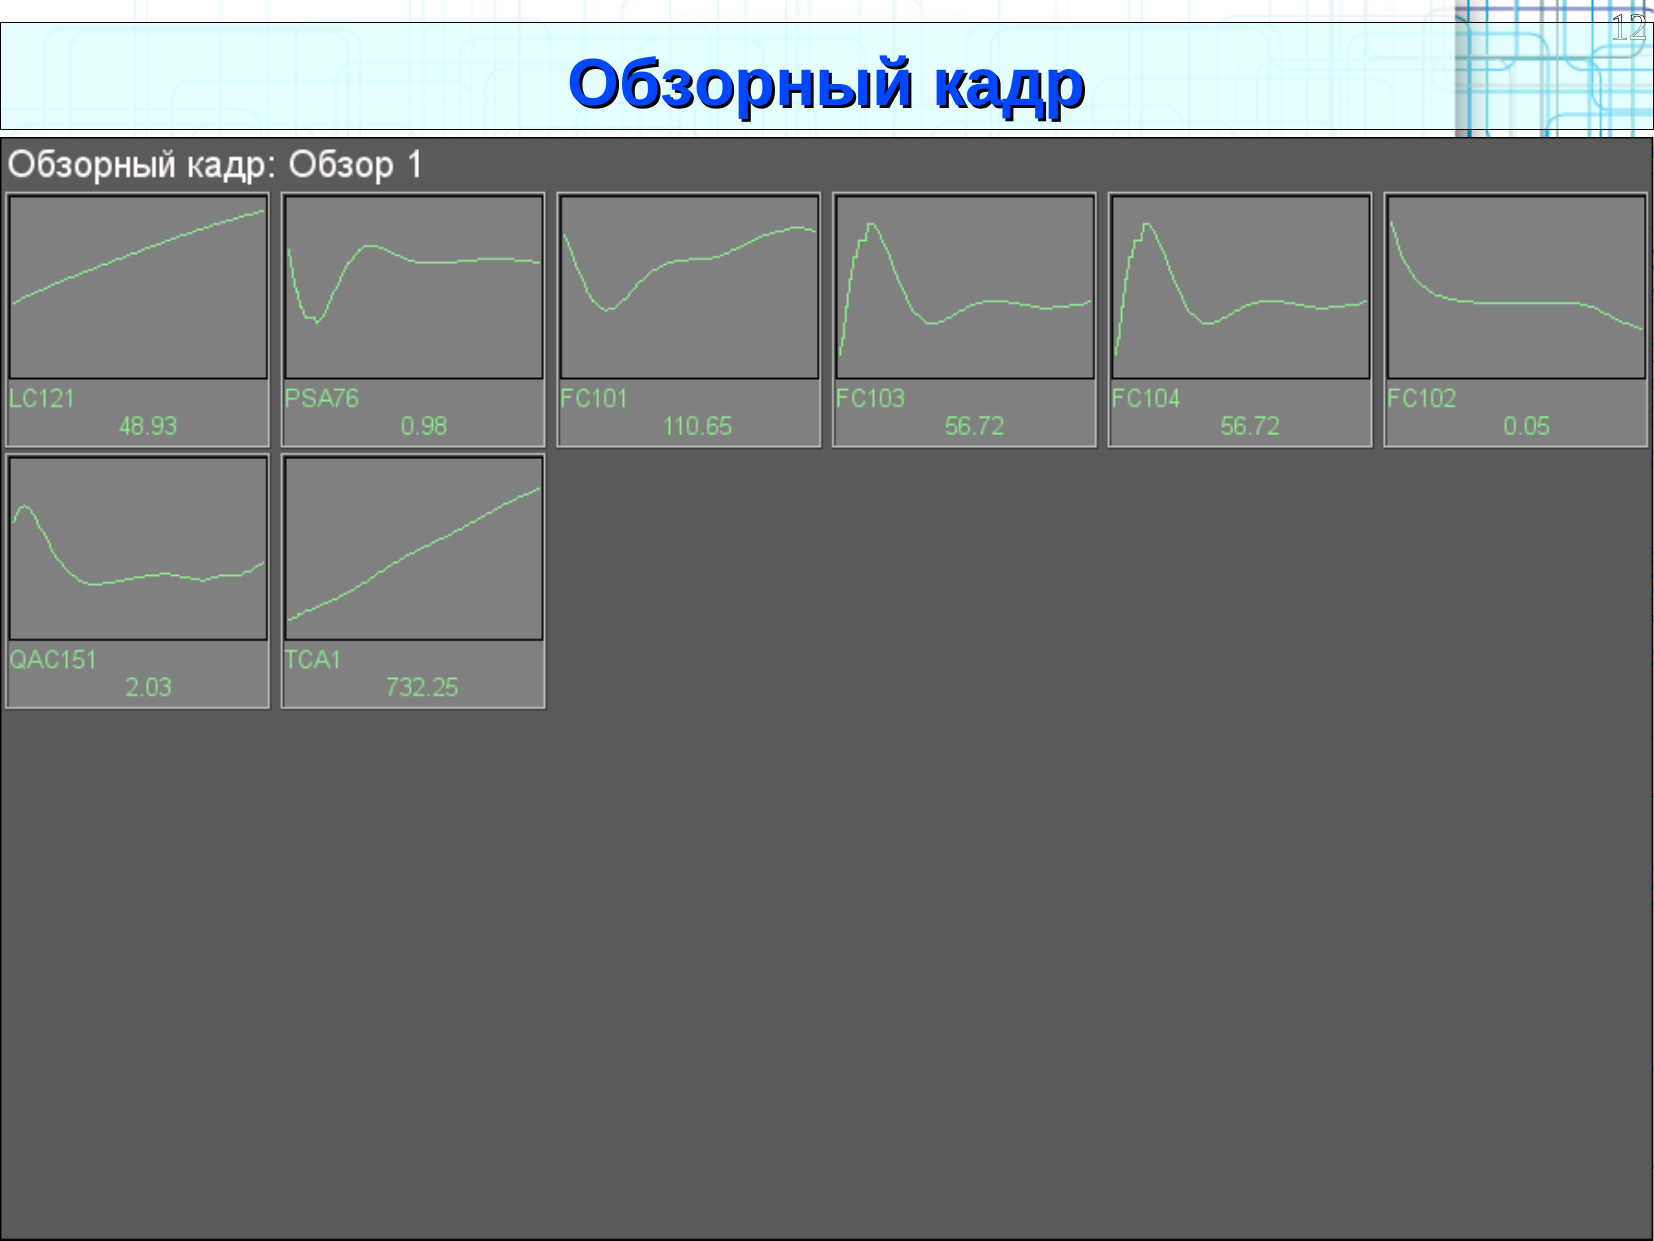

12
# Обзорный кадр
Котлоагрегат №9 — динамическая модель